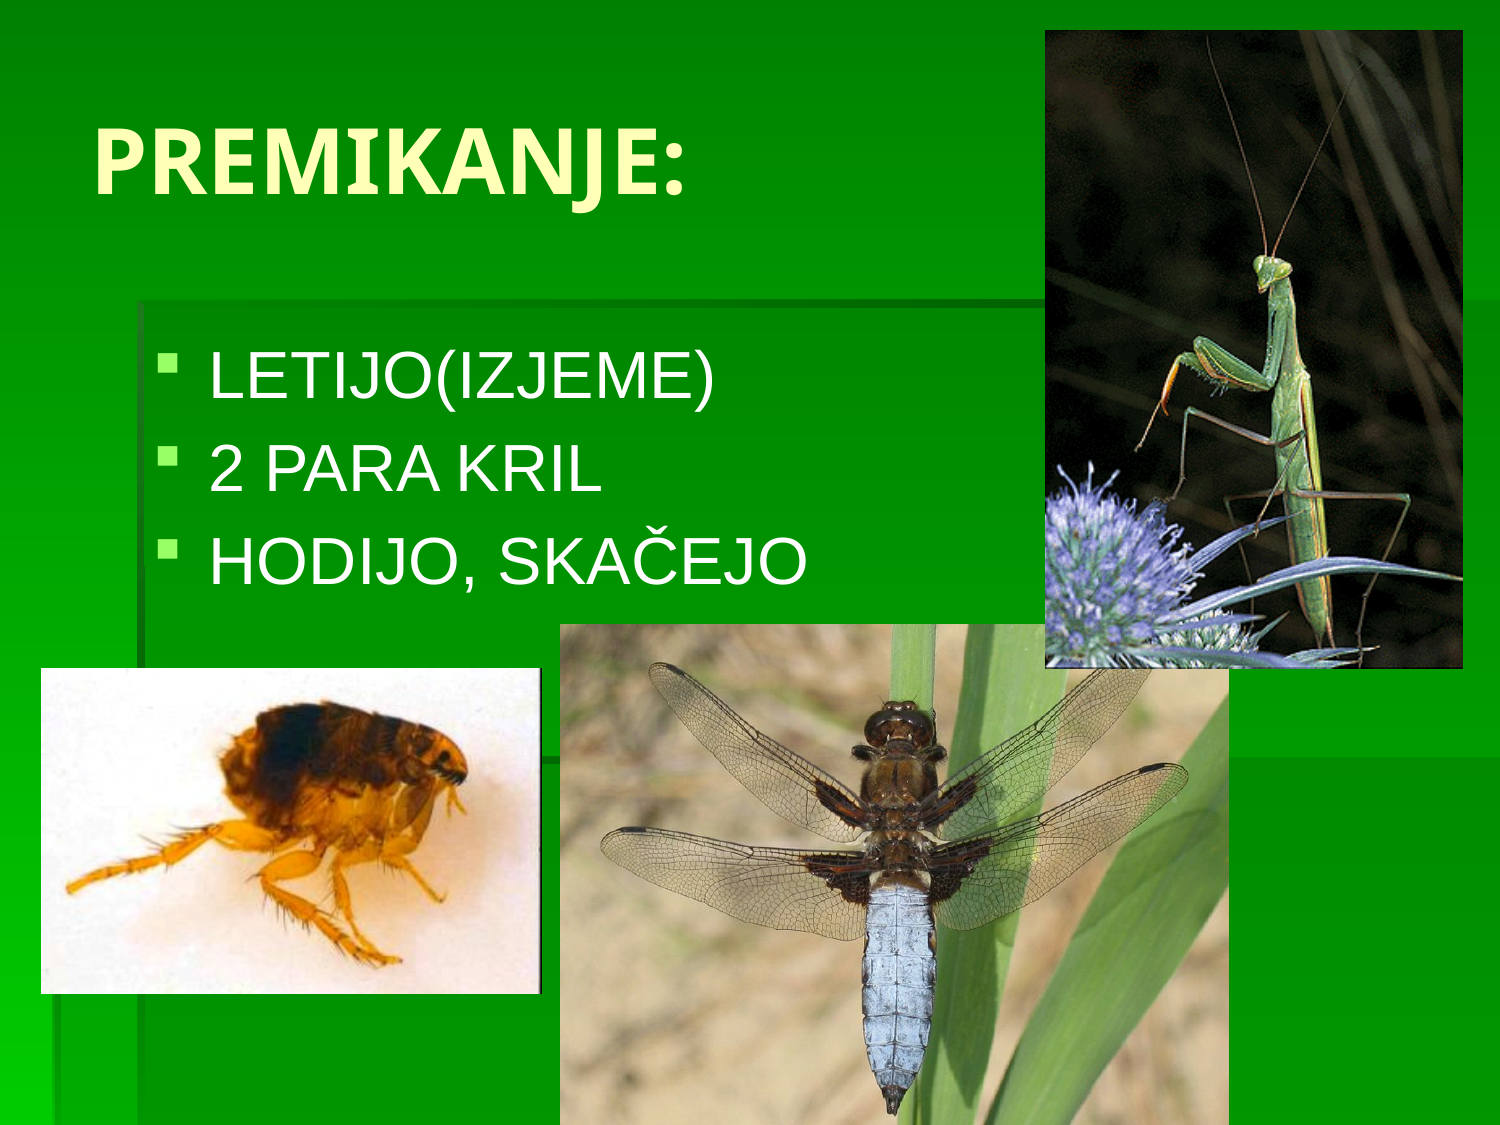

# PREMIKANJE:
LETIJO(IZJEME)
2 PARA KRIL
HODIJO, SKAČEJO